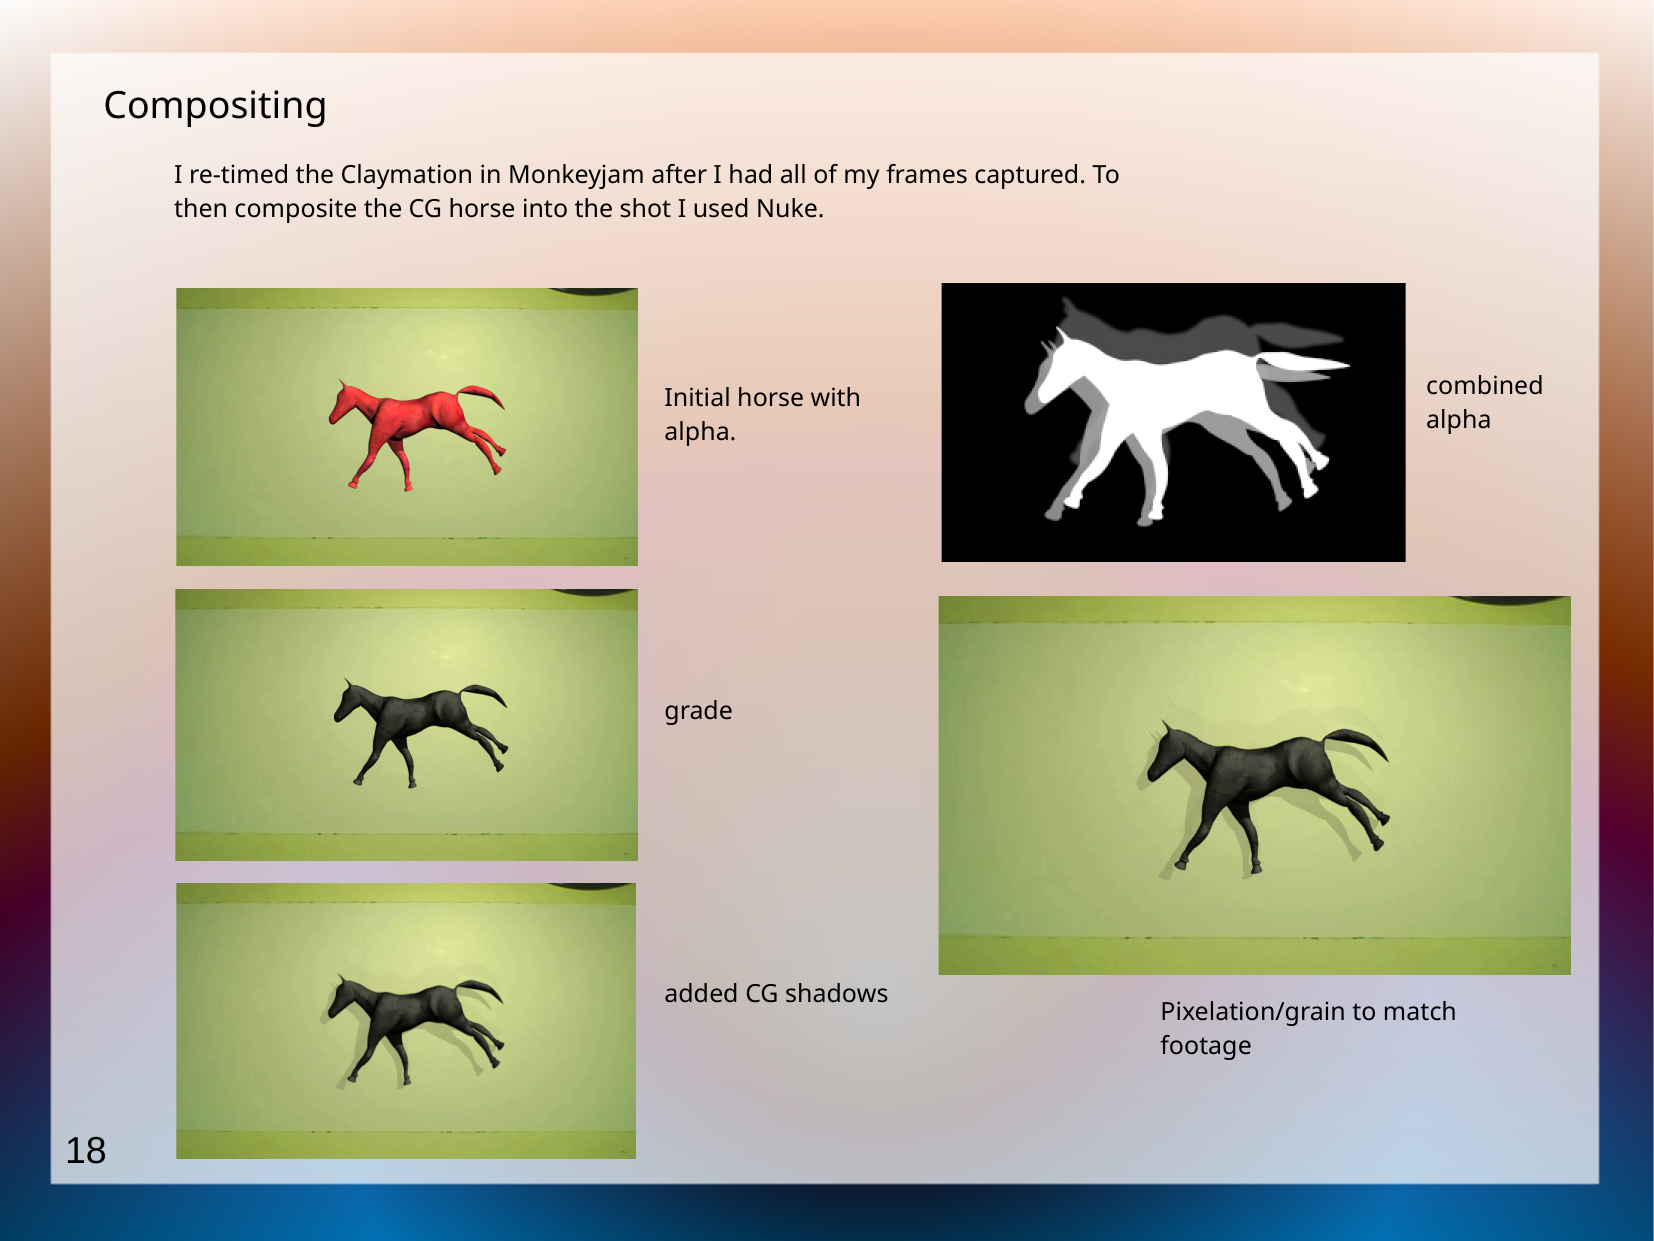

Compositing
I re-timed the Claymation in Monkeyjam after I had all of my frames captured. To then composite the CG horse into the shot I used Nuke.
combined alpha
Initial horse with alpha.
grade
added CG shadows
Pixelation/grain to match footage